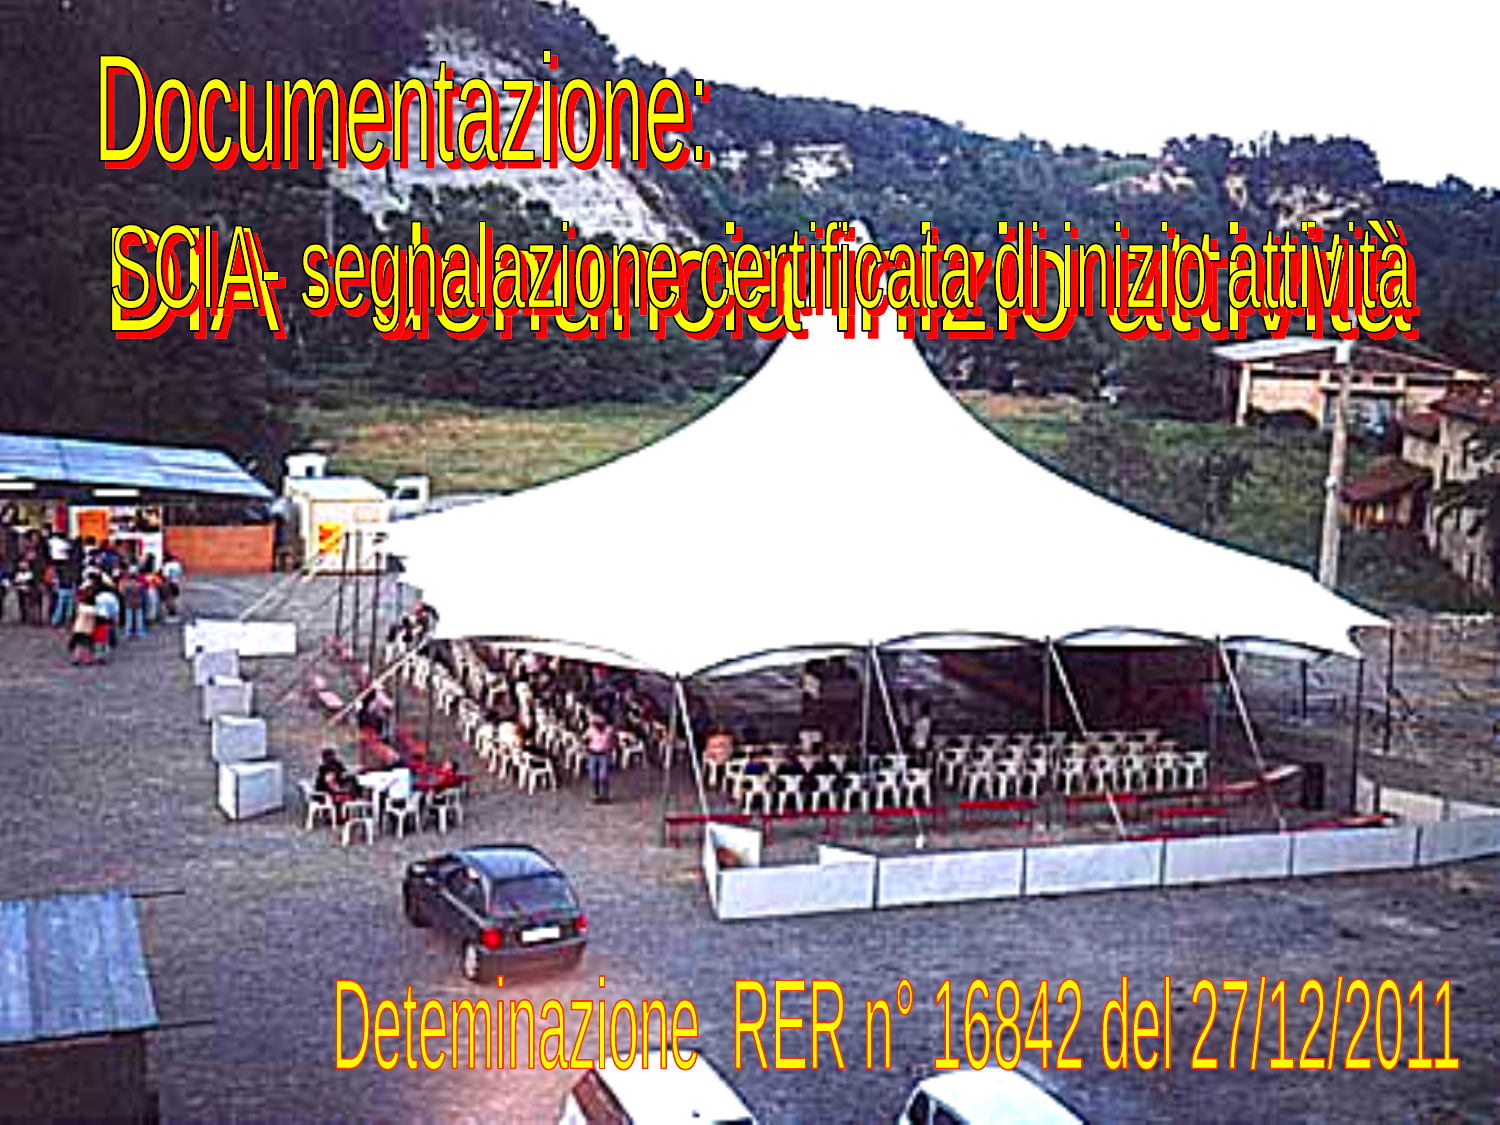

Documentazione:
#
DIA - denuncia inizio attività
SCIA- segnalazione certificata di inizio attività
Deteminazione RER n° 16842 del 27/12/2011